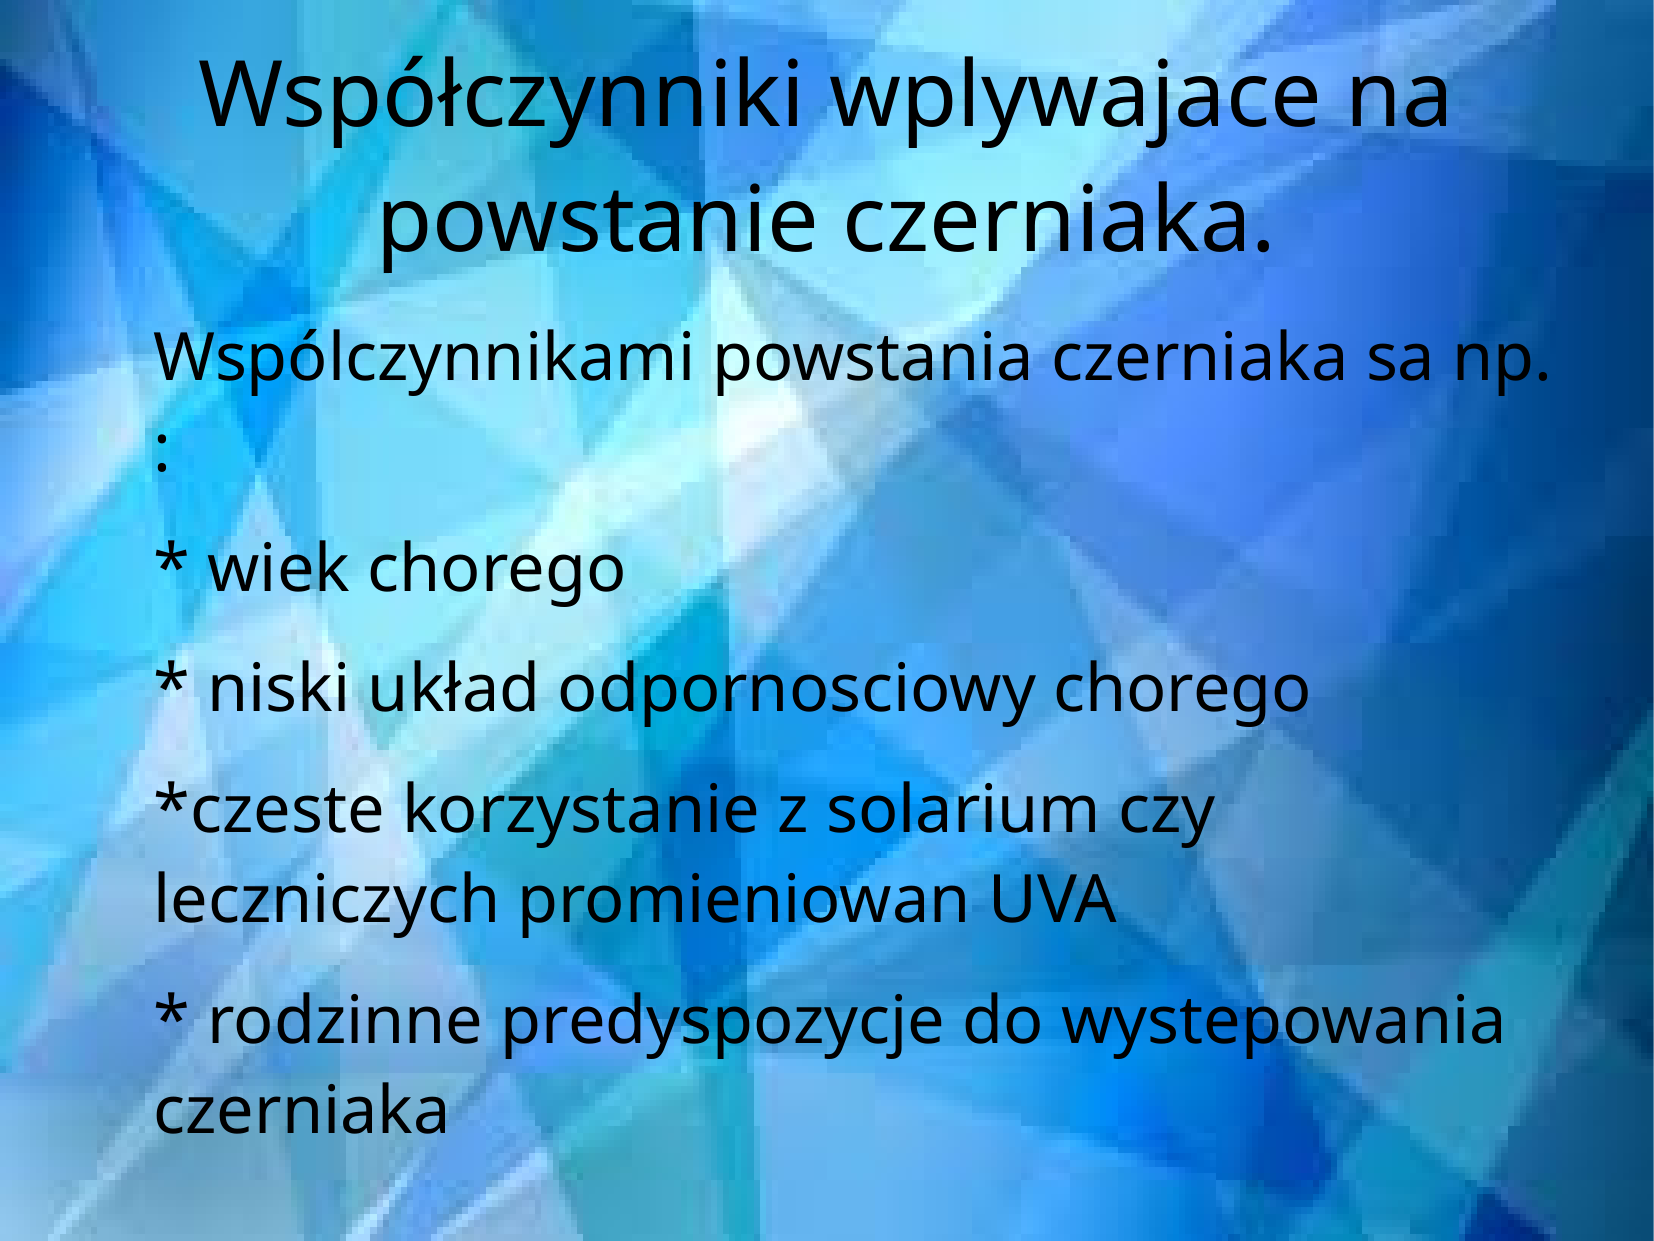

# Współczynniki wplywajace na powstanie czerniaka.
Wspólczynnikami powstania czerniaka sa np. :
* wiek chorego
* niski układ odpornosciowy chorego
*czeste korzystanie z solarium czy leczniczych promieniowan UVA
* rodzinne predyspozycje do wystepowania czerniaka